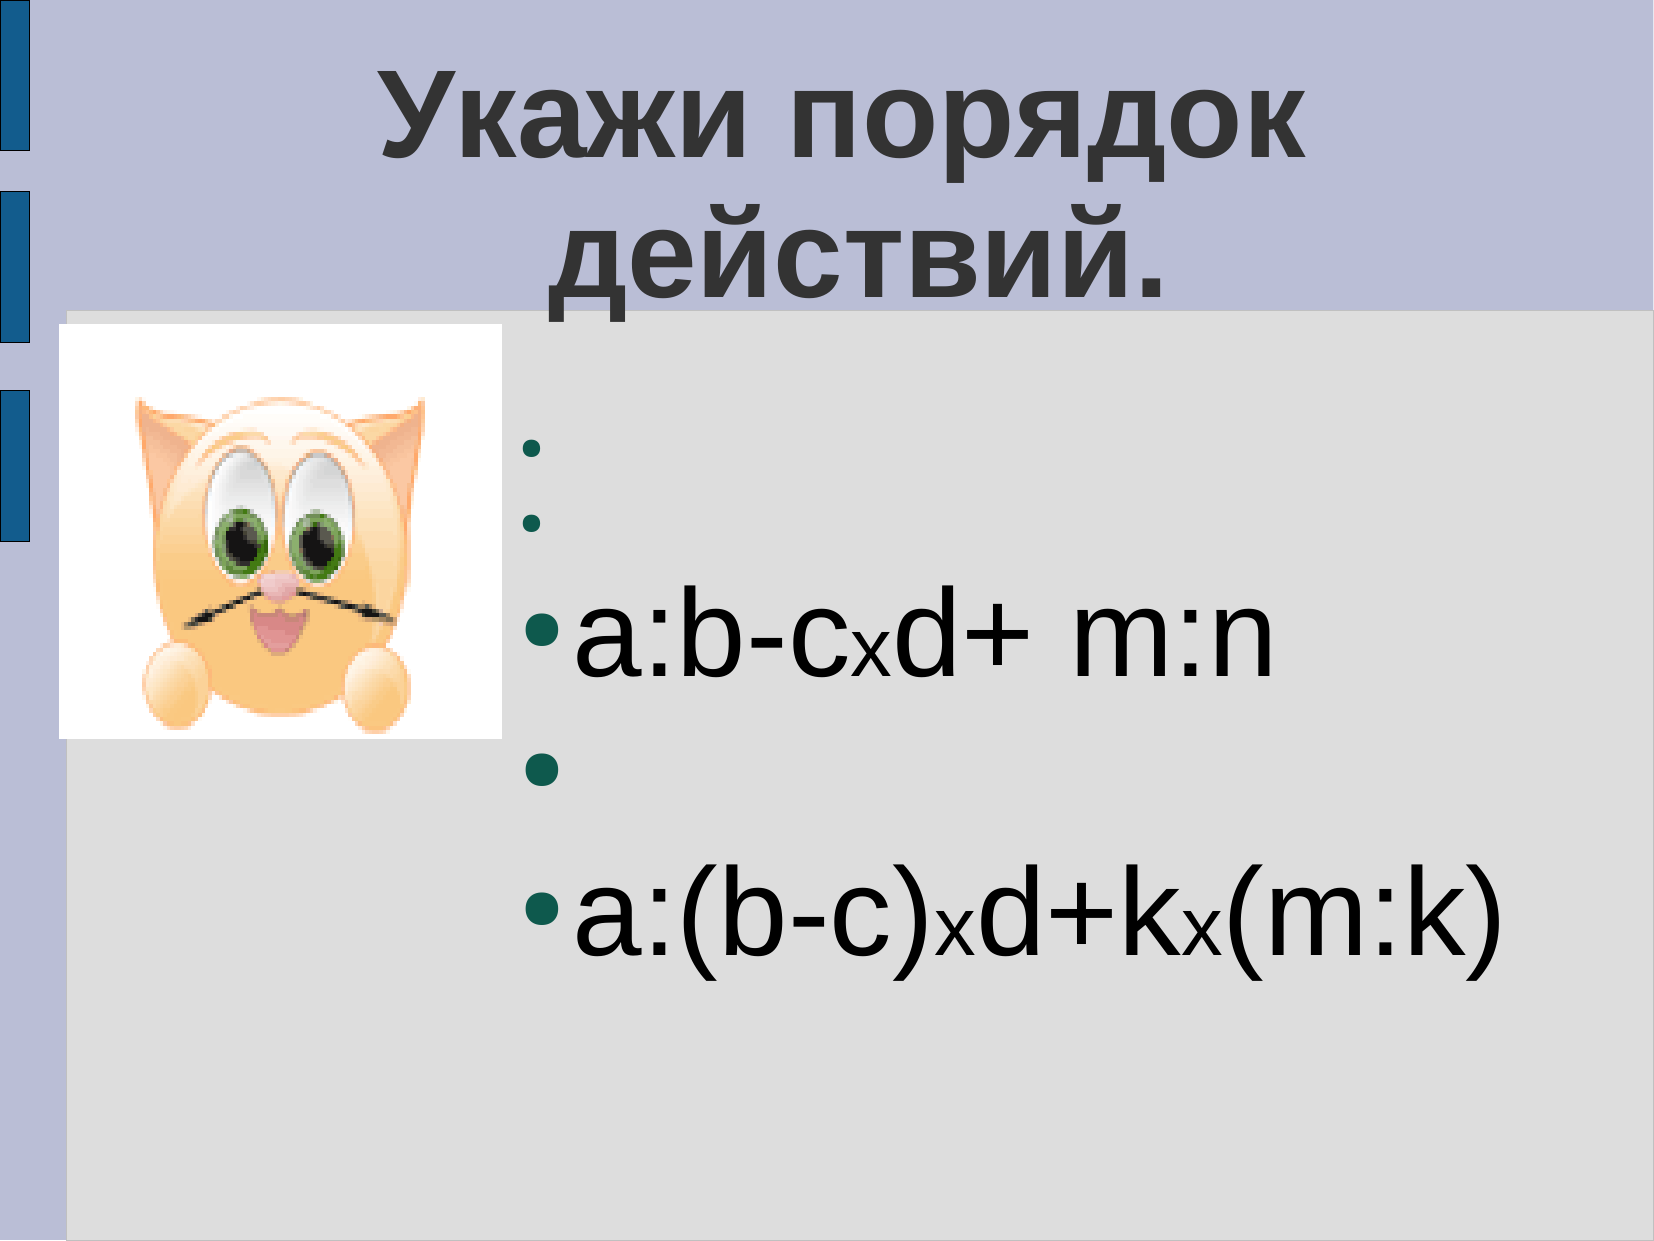

# Укажи порядок действий.
a:b-cхd+ m:n
a:(b-c)хd+kх(m:k)